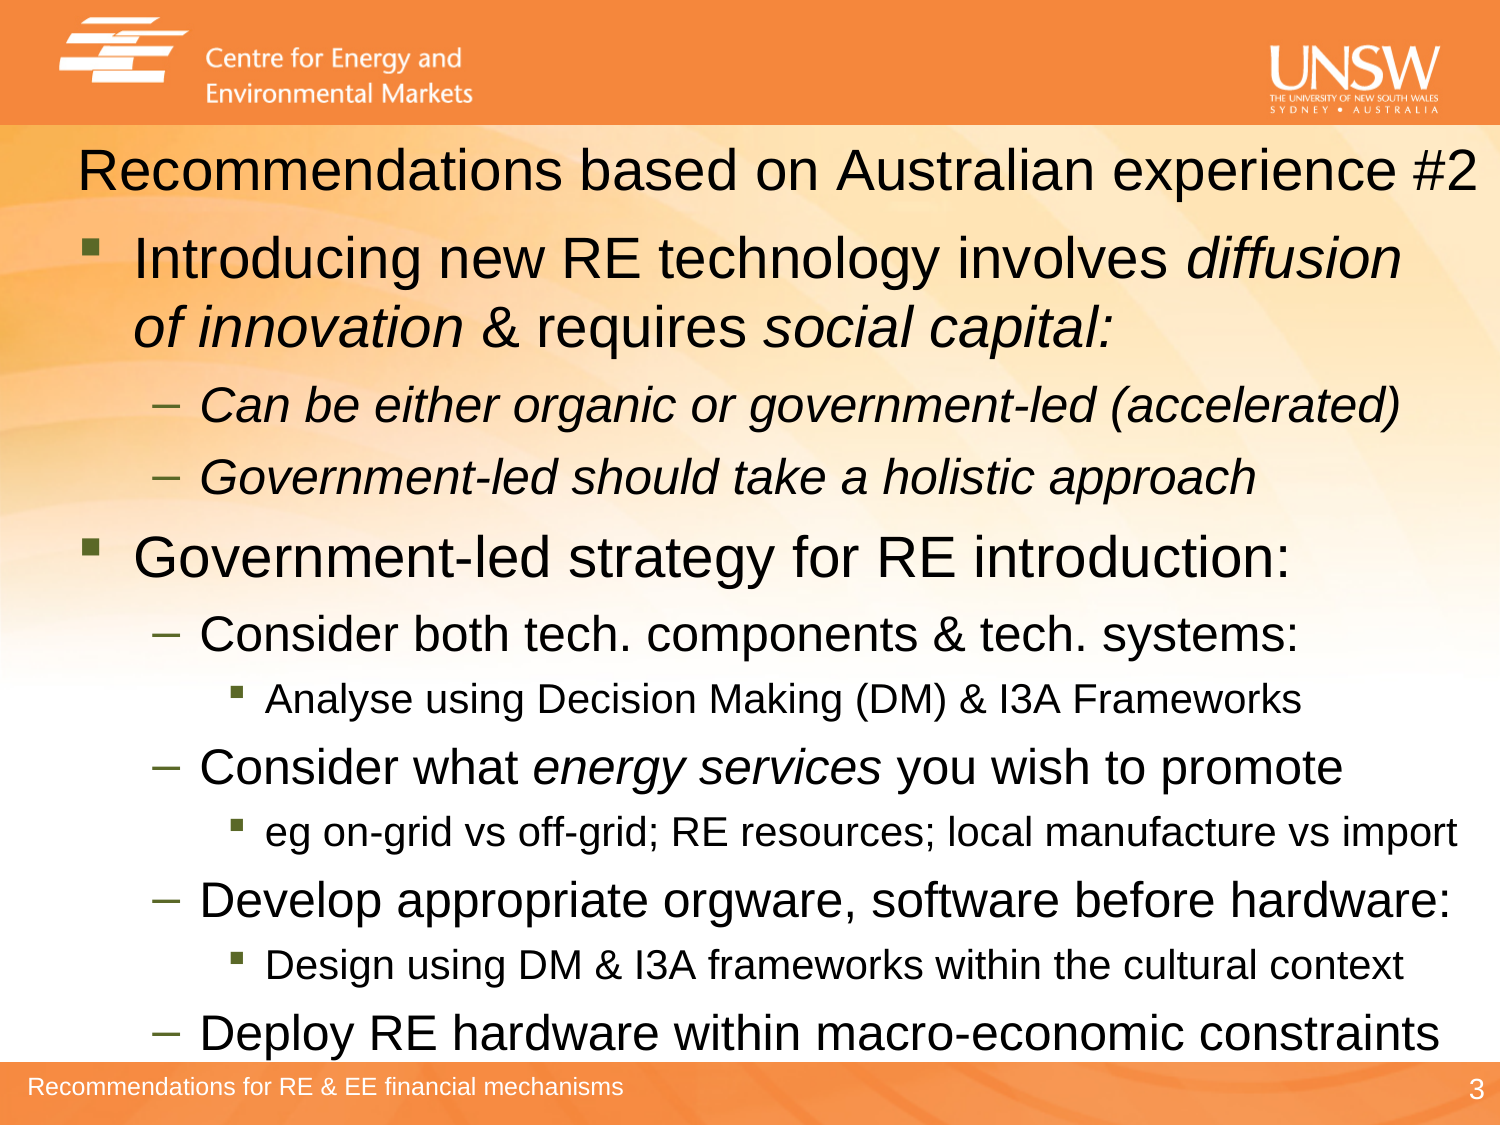

# Recommendations based on Australian experience #2
Introducing new RE technology involves diffusion of innovation & requires social capital:
Can be either organic or government-led (accelerated)
Government-led should take a holistic approach
Government-led strategy for RE introduction:
Consider both tech. components & tech. systems:
Analyse using Decision Making (DM) & I3A Frameworks
Consider what energy services you wish to promote
eg on-grid vs off-grid; RE resources; local manufacture vs import
Develop appropriate orgware, software before hardware:
Design using DM & I3A frameworks within the cultural context
Deploy RE hardware within macro-economic constraints
Recommendations for RE & EE financial mechanisms